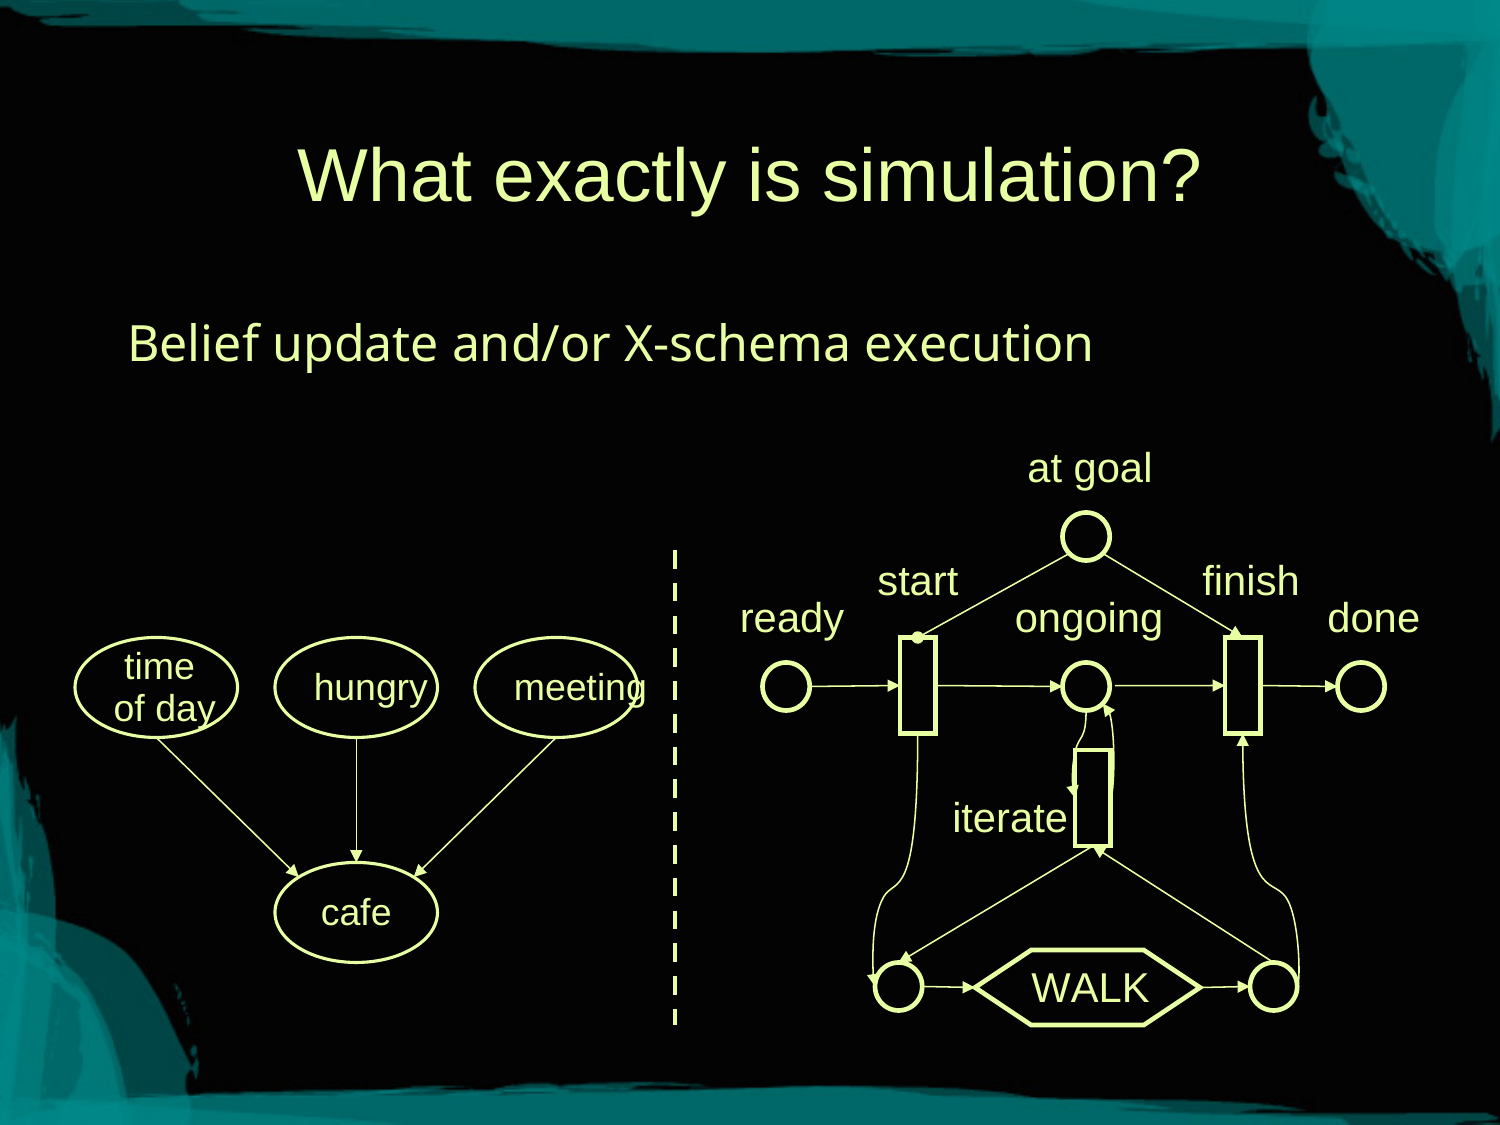

# What exactly is simulation?
Belief update and/or X-schema execution
at goal
start
finish
ready
ongoing
done
iterate
WALK
time
of day
hungry
meeting
cafe